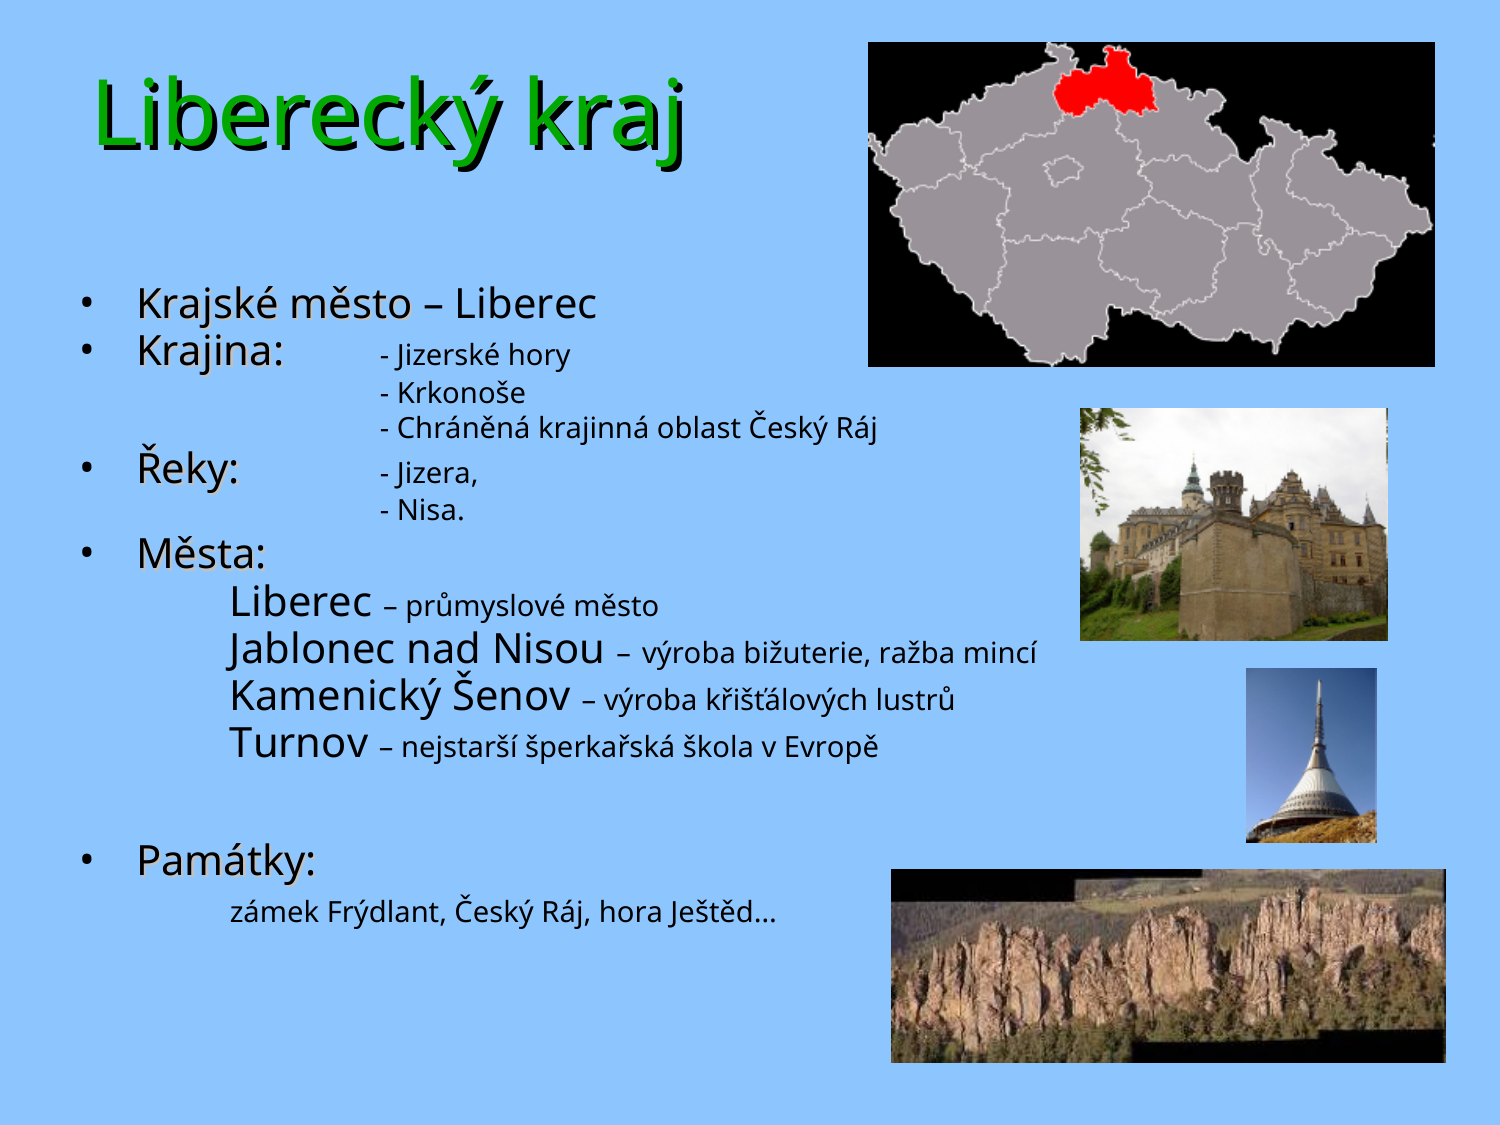

# Liberecký kraj
Krajské město – Liberec
Krajina:	- Jizerské hory
			- Krkonoše
			- Chráněná krajinná oblast Český Ráj
Řeky:	- Jizera,
			- Nisa.
Města:
		Liberec – průmyslové město
		Jablonec nad Nisou – výroba bižuterie, ražba mincí
		Kamenický Šenov – výroba křišťálových lustrů
		Turnov – nejstarší šperkařská škola v Evropě
Památky:
		zámek Frýdlant, Český Ráj, hora Ještěd…